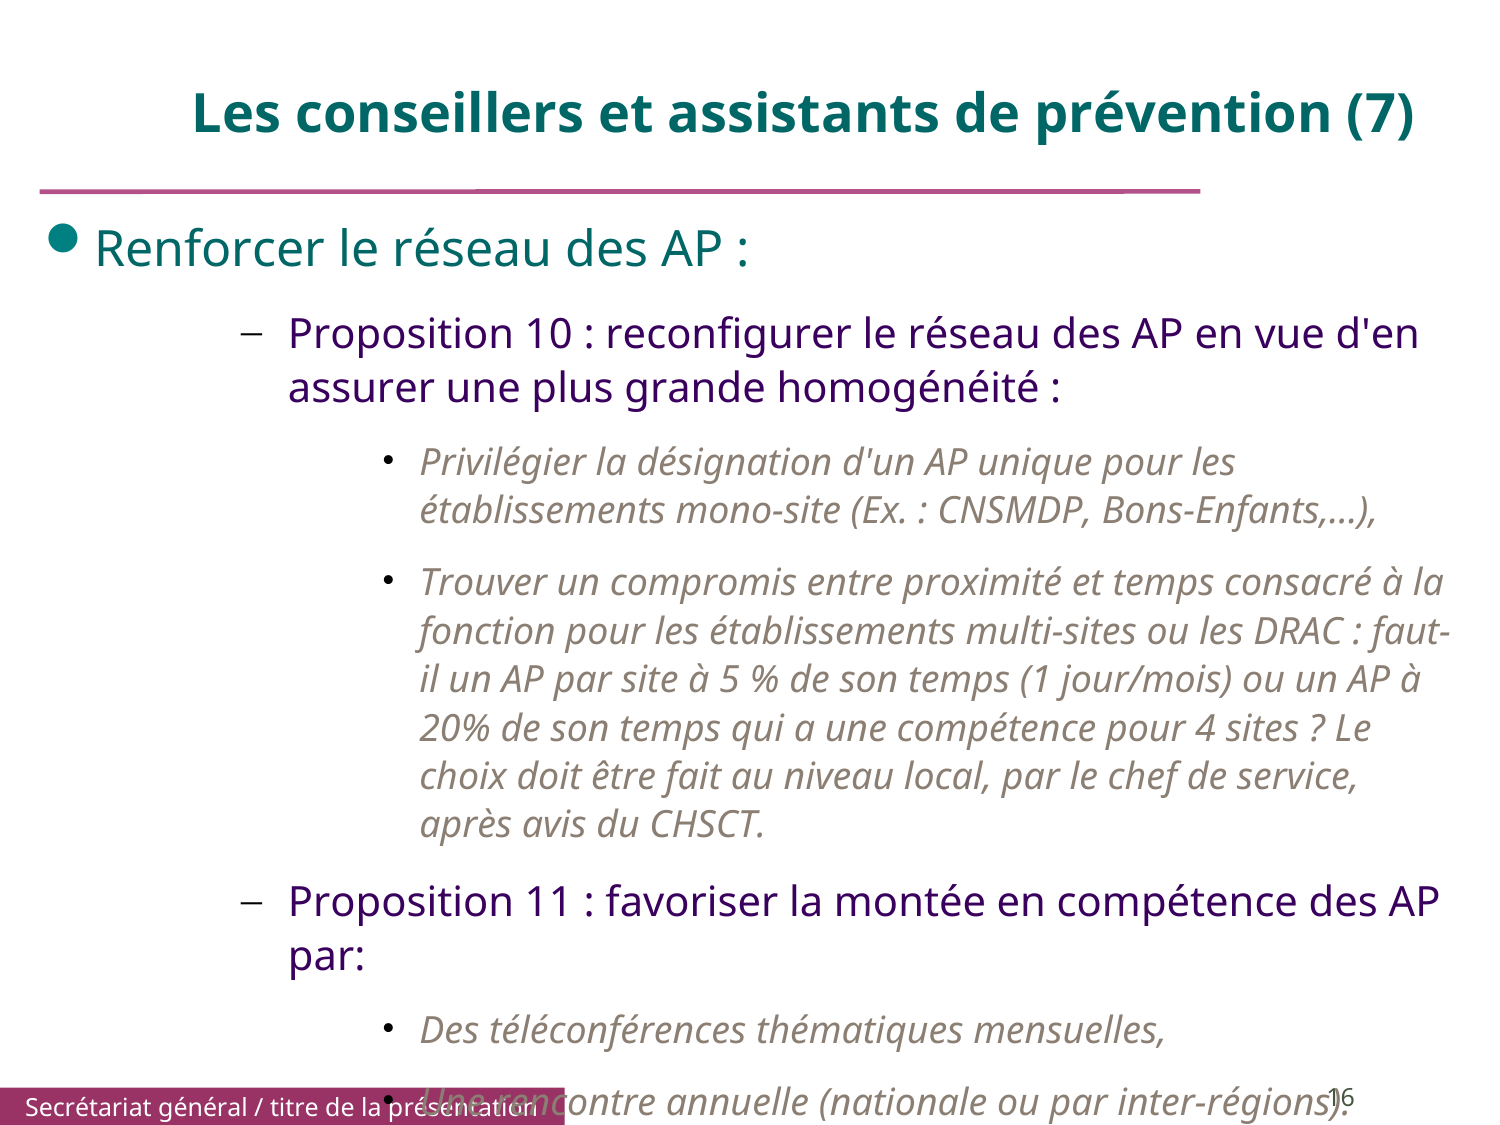

# Les conseillers et assistants de prévention (7)
Renforcer le réseau des AP :
Proposition 10 : reconfigurer le réseau des AP en vue d'en assurer une plus grande homogénéité :
Privilégier la désignation d'un AP unique pour les établissements mono-site (Ex. : CNSMDP, Bons-Enfants,...),
Trouver un compromis entre proximité et temps consacré à la fonction pour les établissements multi-sites ou les DRAC : faut-il un AP par site à 5 % de son temps (1 jour/mois) ou un AP à 20% de son temps qui a une compétence pour 4 sites ? Le choix doit être fait au niveau local, par le chef de service, après avis du CHSCT.
Proposition 11 : favoriser la montée en compétence des AP par:
Des téléconférences thématiques mensuelles,
Une rencontre annuelle (nationale ou par inter-régions).
16